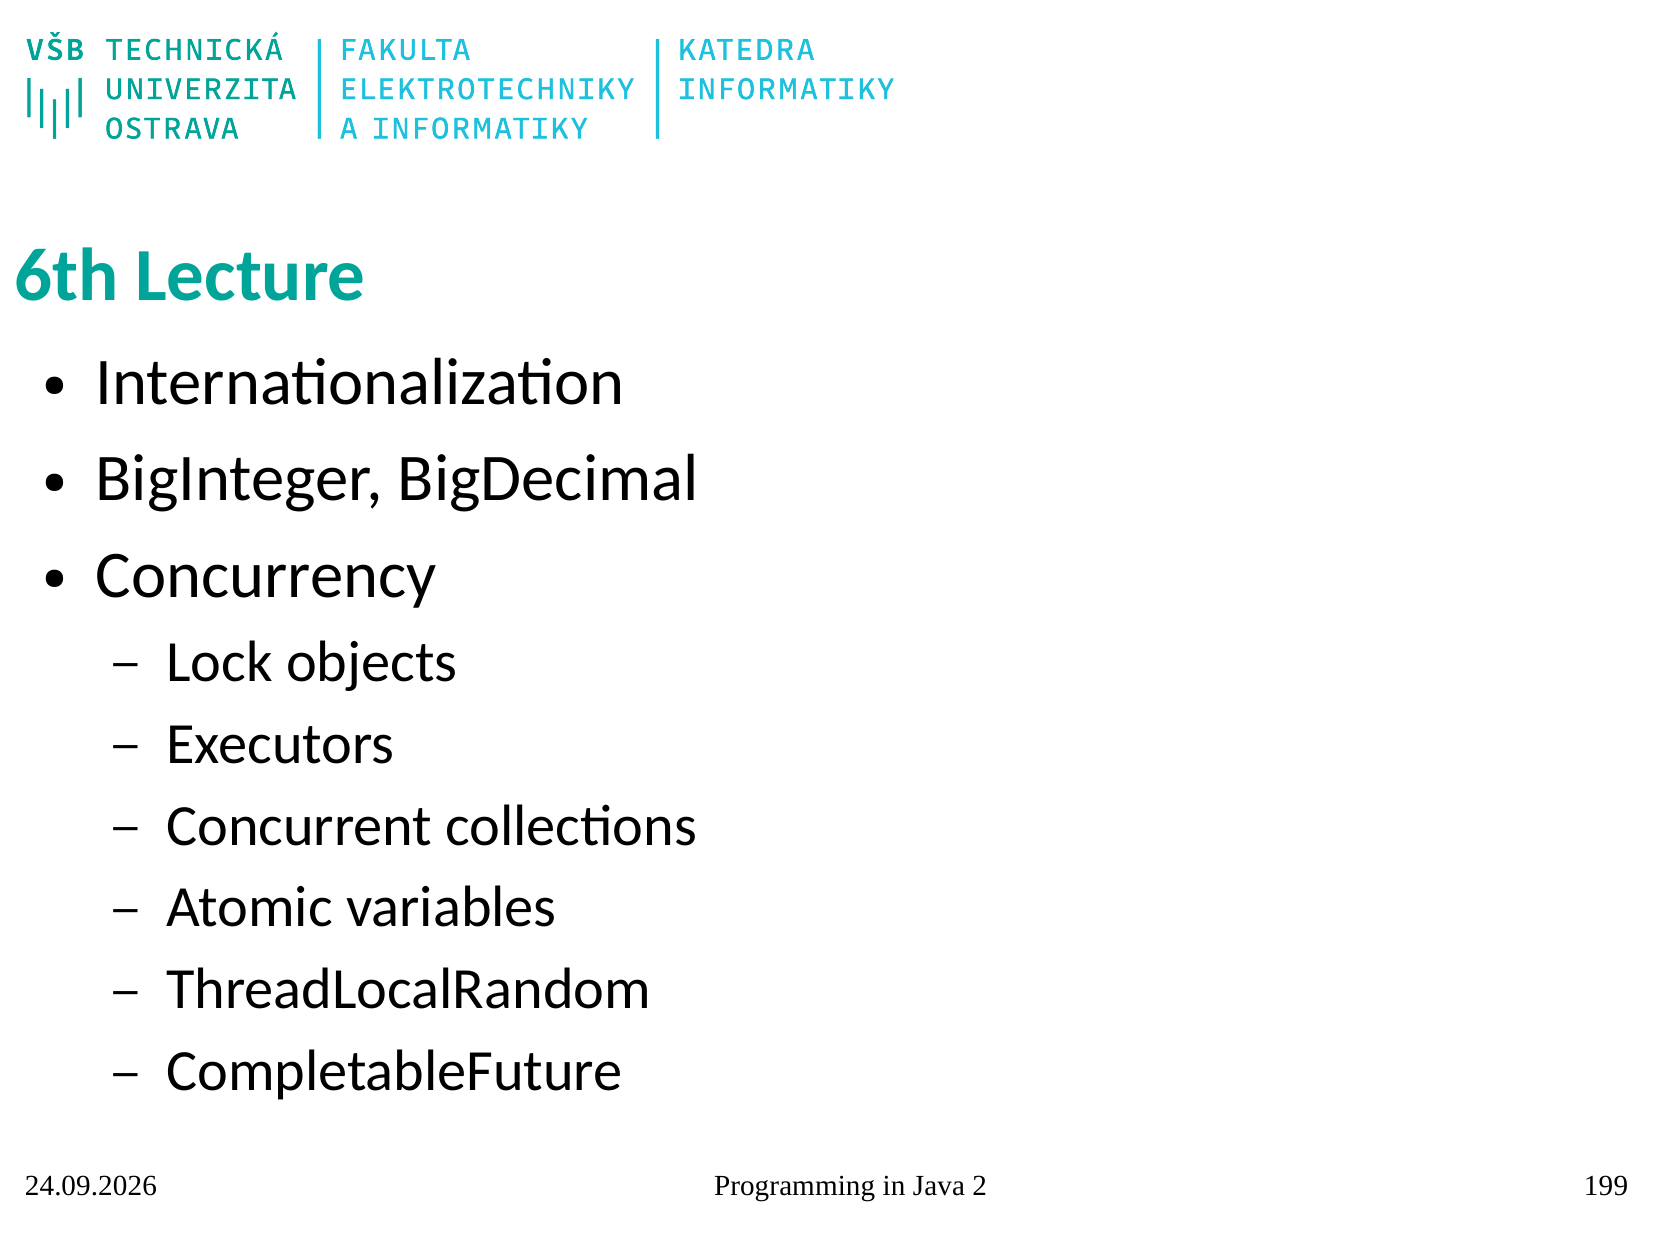

# 6th Lecture
Internationalization
BigInteger, BigDecimal
Concurrency
Lock objects
Executors
Concurrent collections
Atomic variables
ThreadLocalRandom
CompletableFuture
Programming in Java 2
199